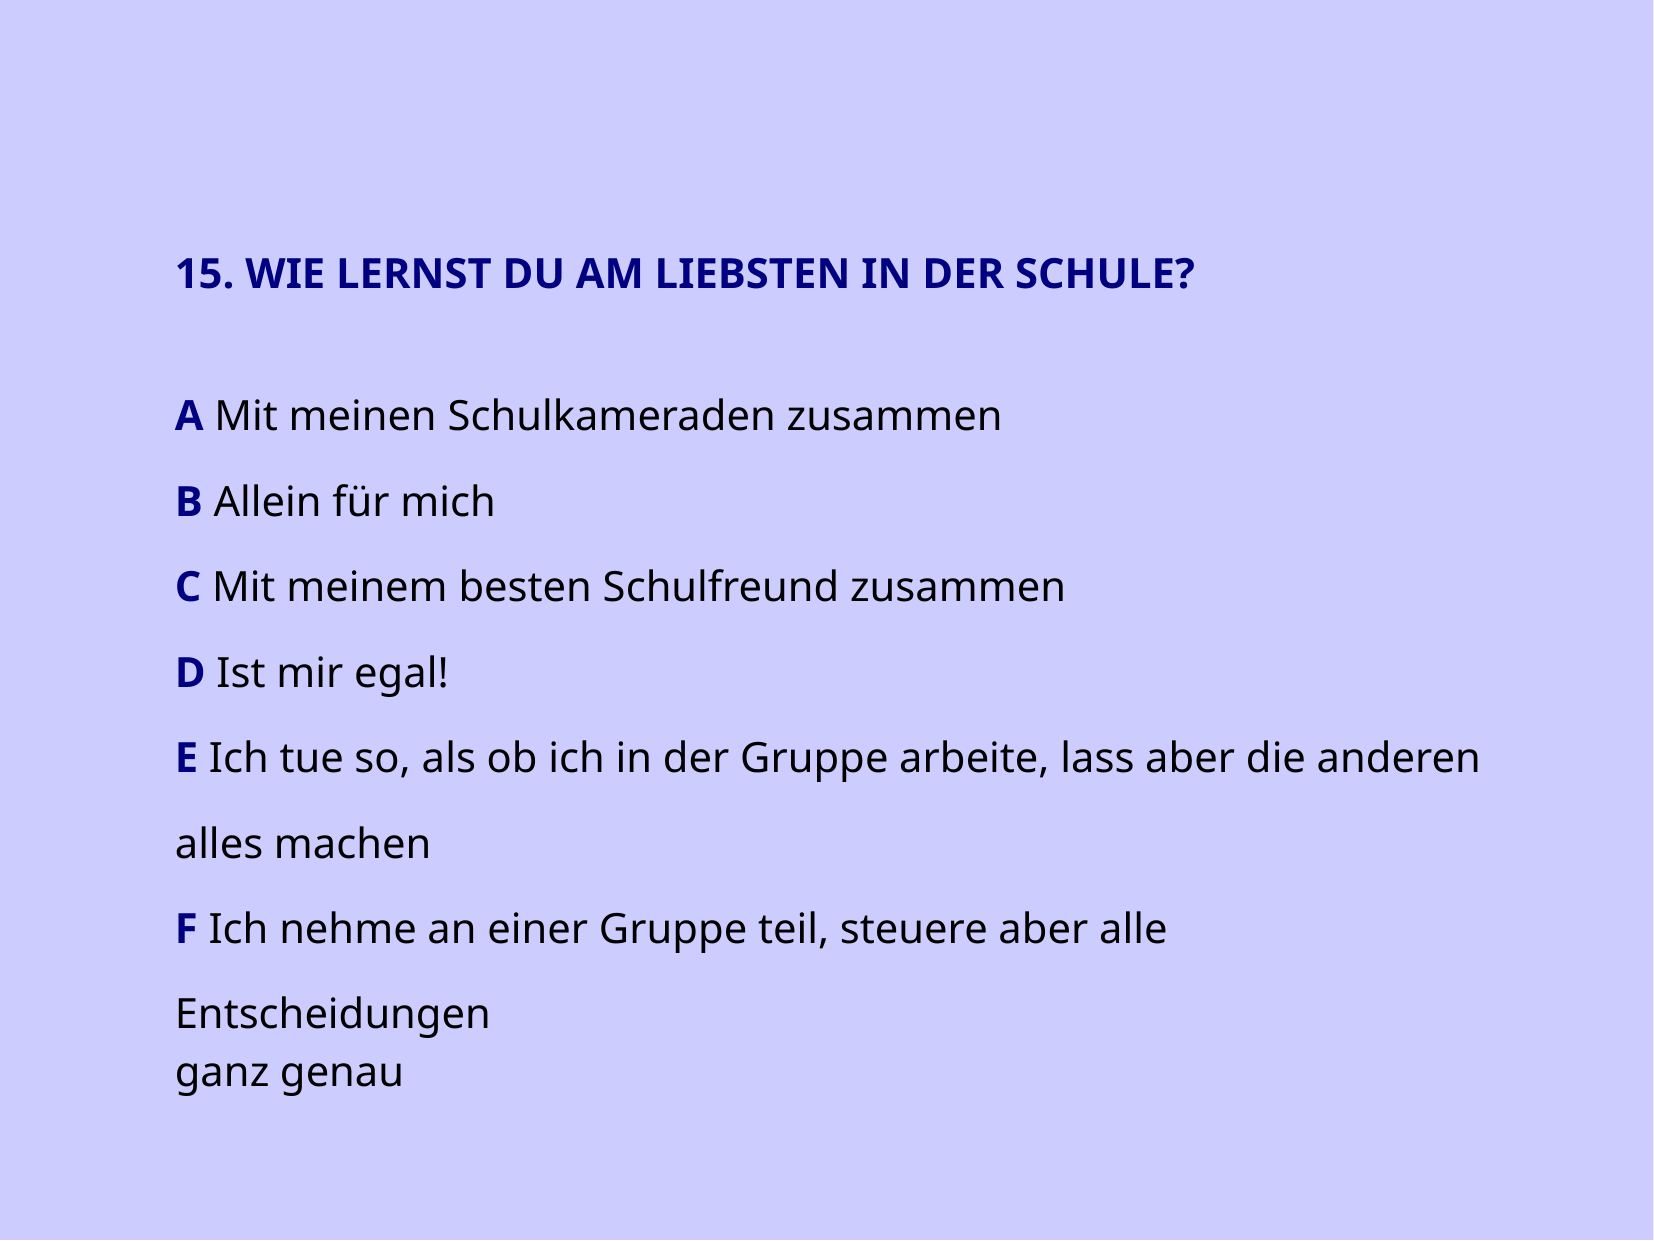

15. WIE LERNST DU AM LIEBSTEN IN DER SCHULE?
A Mit meinen Schulkameraden zusammen
B Allein für mich
C Mit meinem besten Schulfreund zusammen
D Ist mir egal!
E Ich tue so, als ob ich in der Gruppe arbeite, lass aber die anderen
alles machen
F Ich nehme an einer Gruppe teil, steuere aber alle Entscheidungen
ganz genau